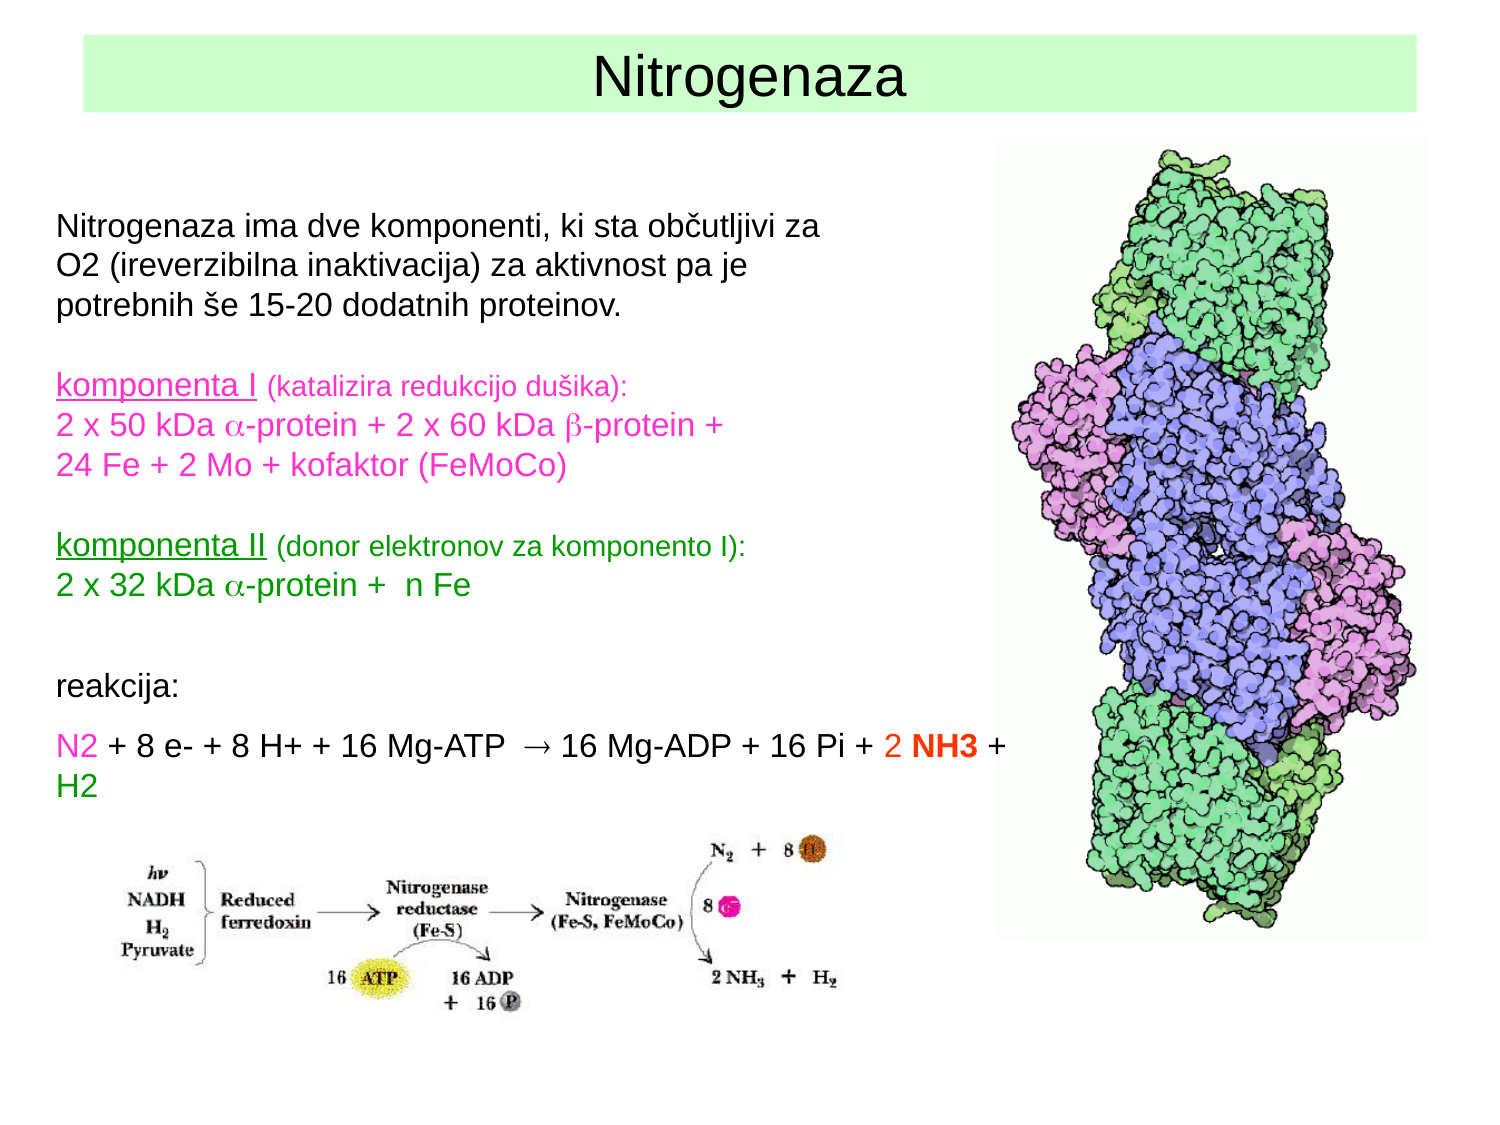

Nitrogenaza
Nitrogenaza ima dve komponenti, ki sta občutljivi za O2 (ireverzibilna inaktivacija) za aktivnost pa je potrebnih še 15-20 dodatnih proteinov.
komponenta I (katalizira redukcijo dušika):
2 x 50 kDa a-protein + 2 x 60 kDa b-protein +
24 Fe + 2 Mo + kofaktor (FeMoCo)
komponenta II (donor elektronov za komponento I):
2 x 32 kDa a-protein + n Fe
reakcija:
N2 + 8 e- + 8 H+ + 16 Mg-ATP  16 Mg-ADP + 16 Pi + 2 NH3 + H2